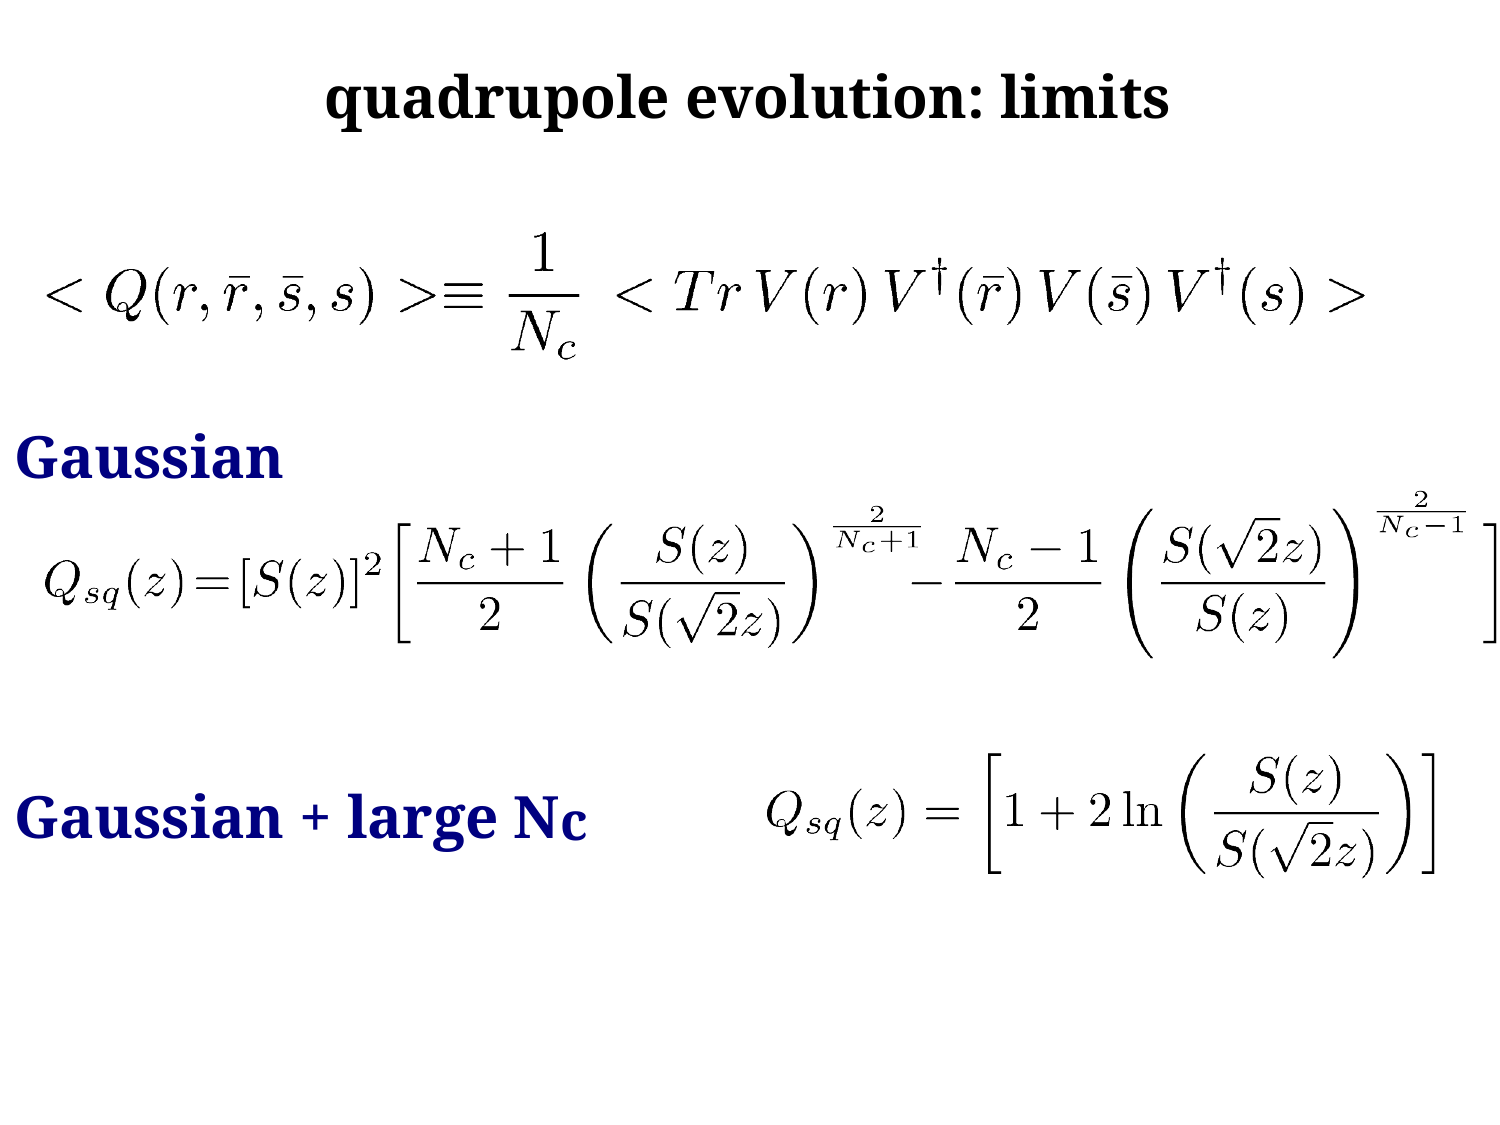

quadrupole evolution: limits
Gaussian
Gaussian + large Nc